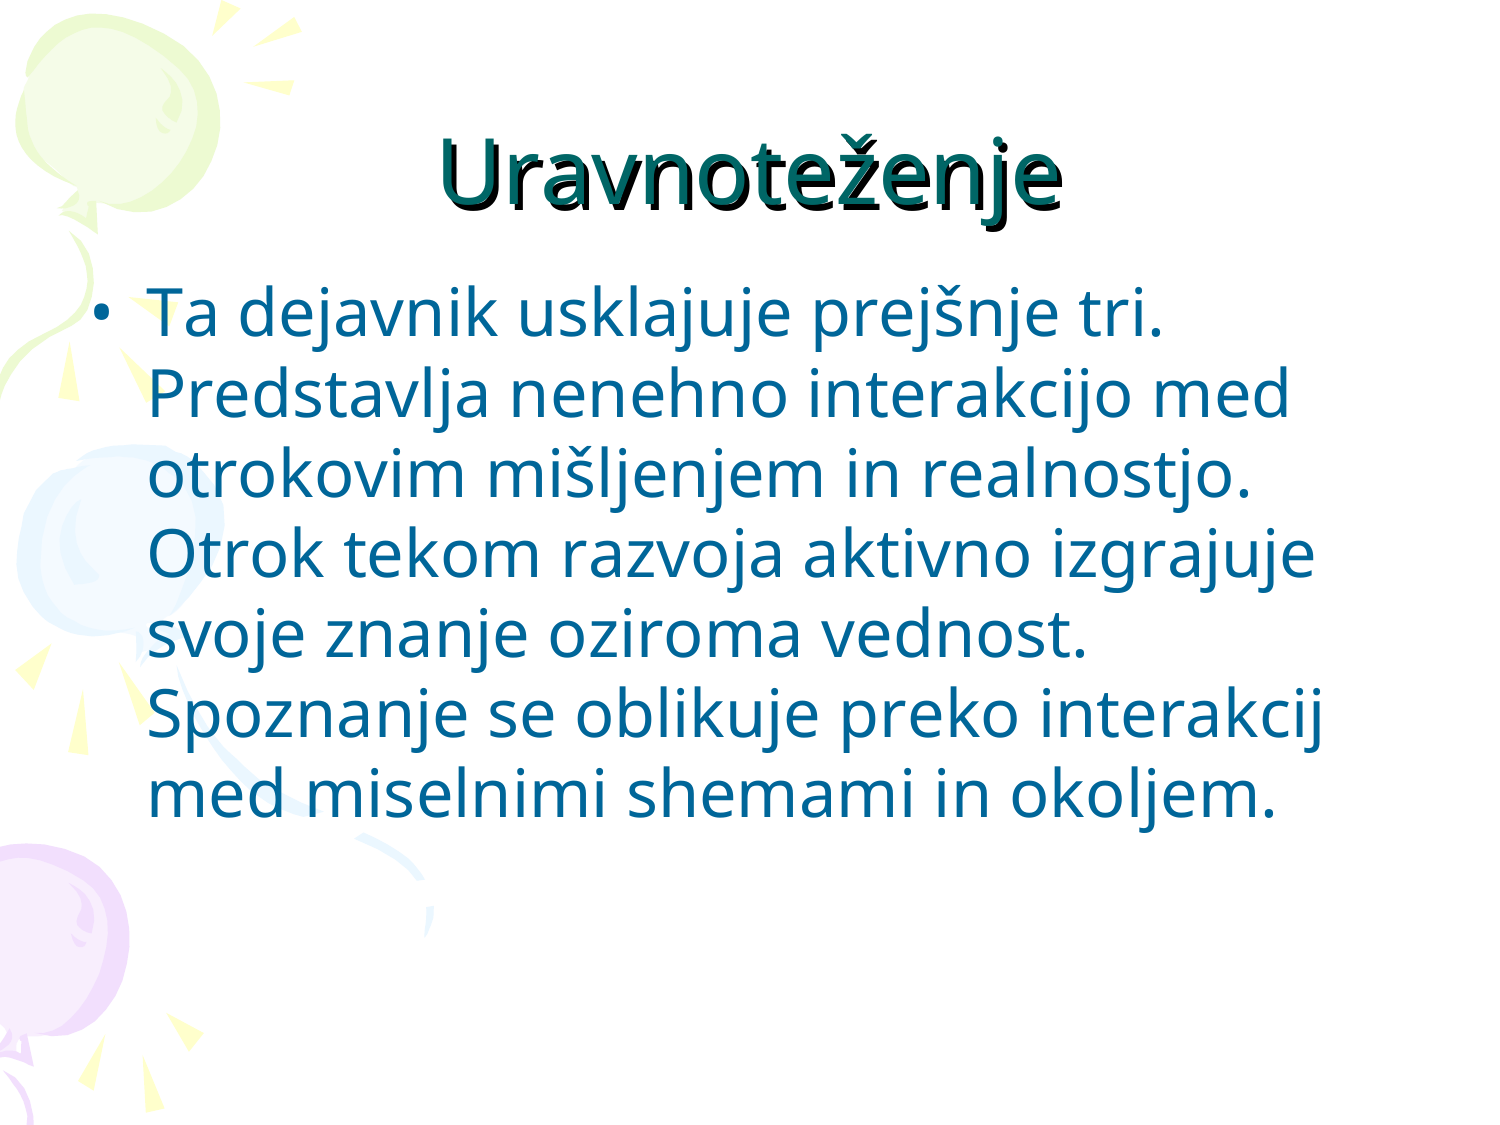

# Uravnoteženje
Ta dejavnik usklajuje prejšnje tri. Predstavlja nenehno interakcijo med otrokovim mišljenjem in realnostjo. Otrok tekom razvoja aktivno izgrajuje svoje znanje oziroma vednost. Spoznanje se oblikuje preko interakcij med miselnimi shemami in okoljem.